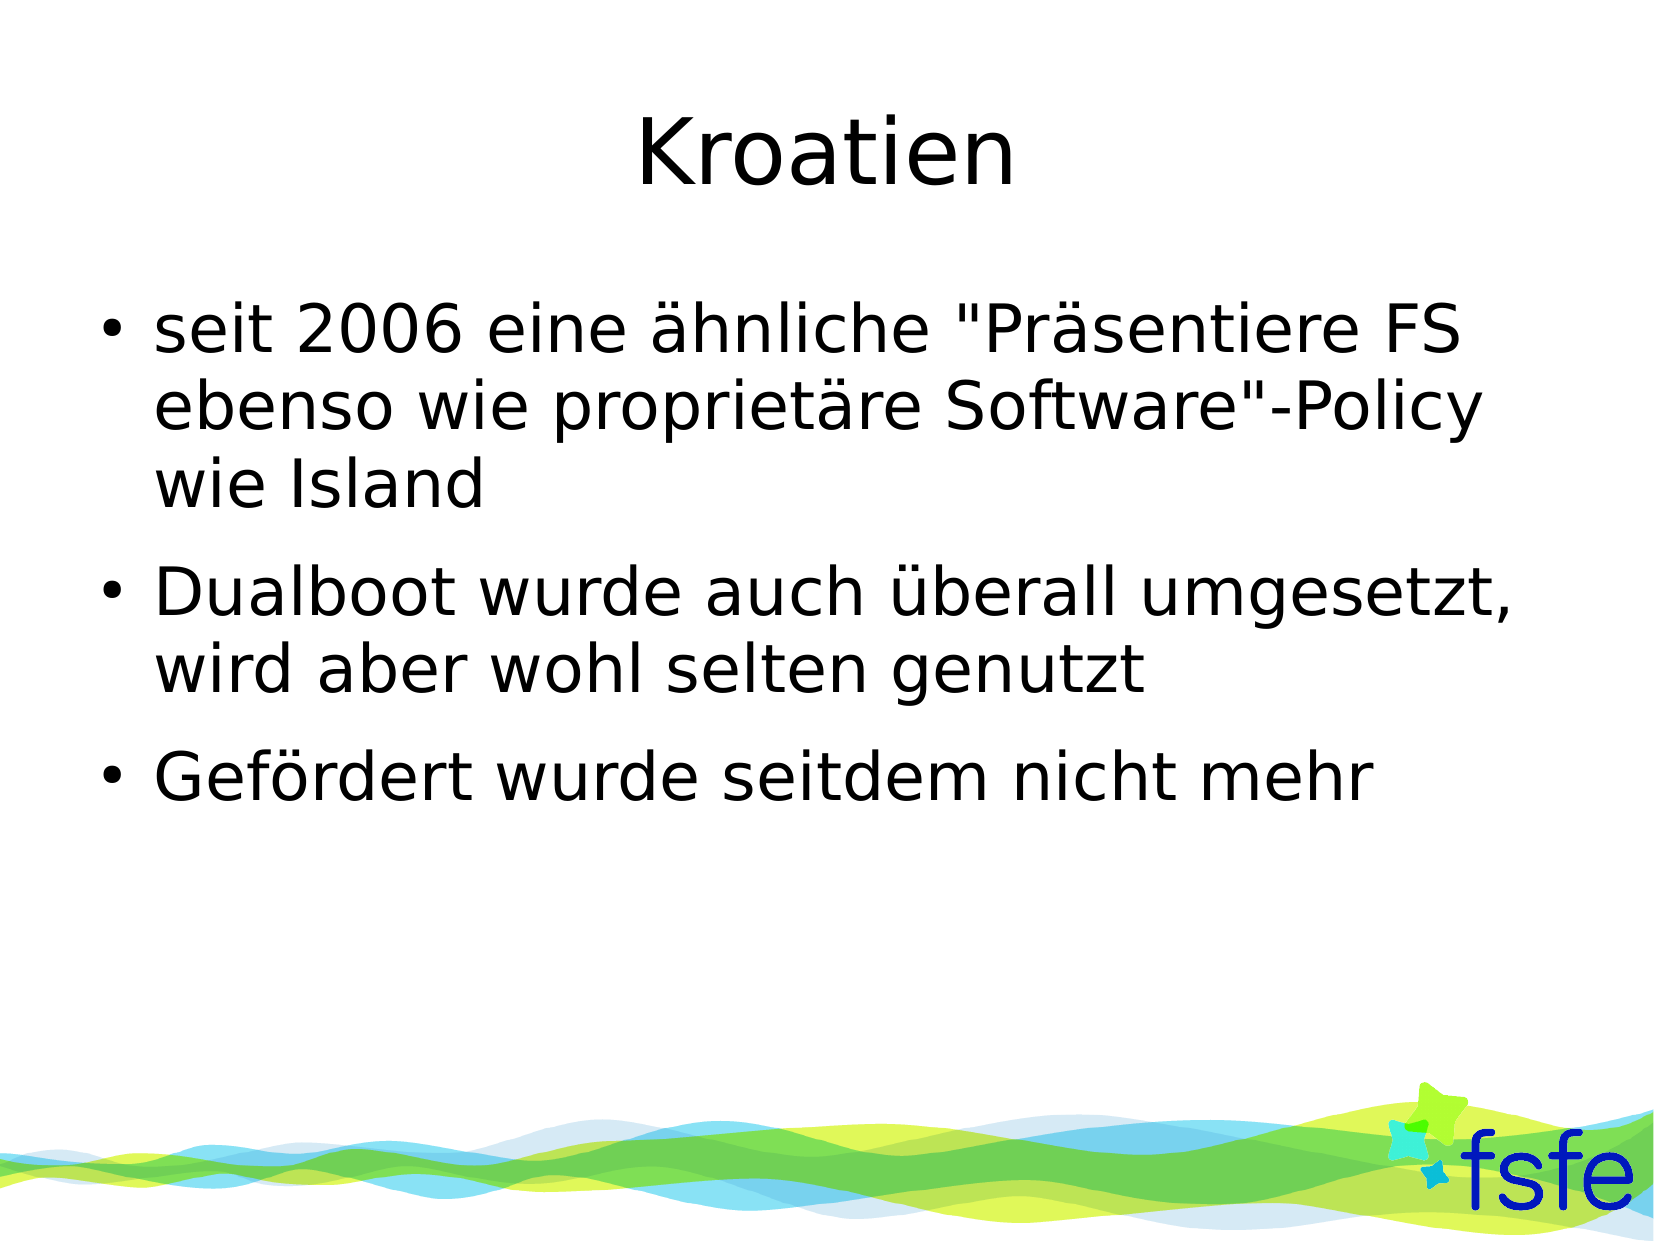

# Kroatien
seit 2006 eine ähnliche "Präsentiere FS ebenso wie proprietäre Software"-Policy wie Island
Dualboot wurde auch überall umgesetzt, wird aber wohl selten genutzt
Gefördert wurde seitdem nicht mehr